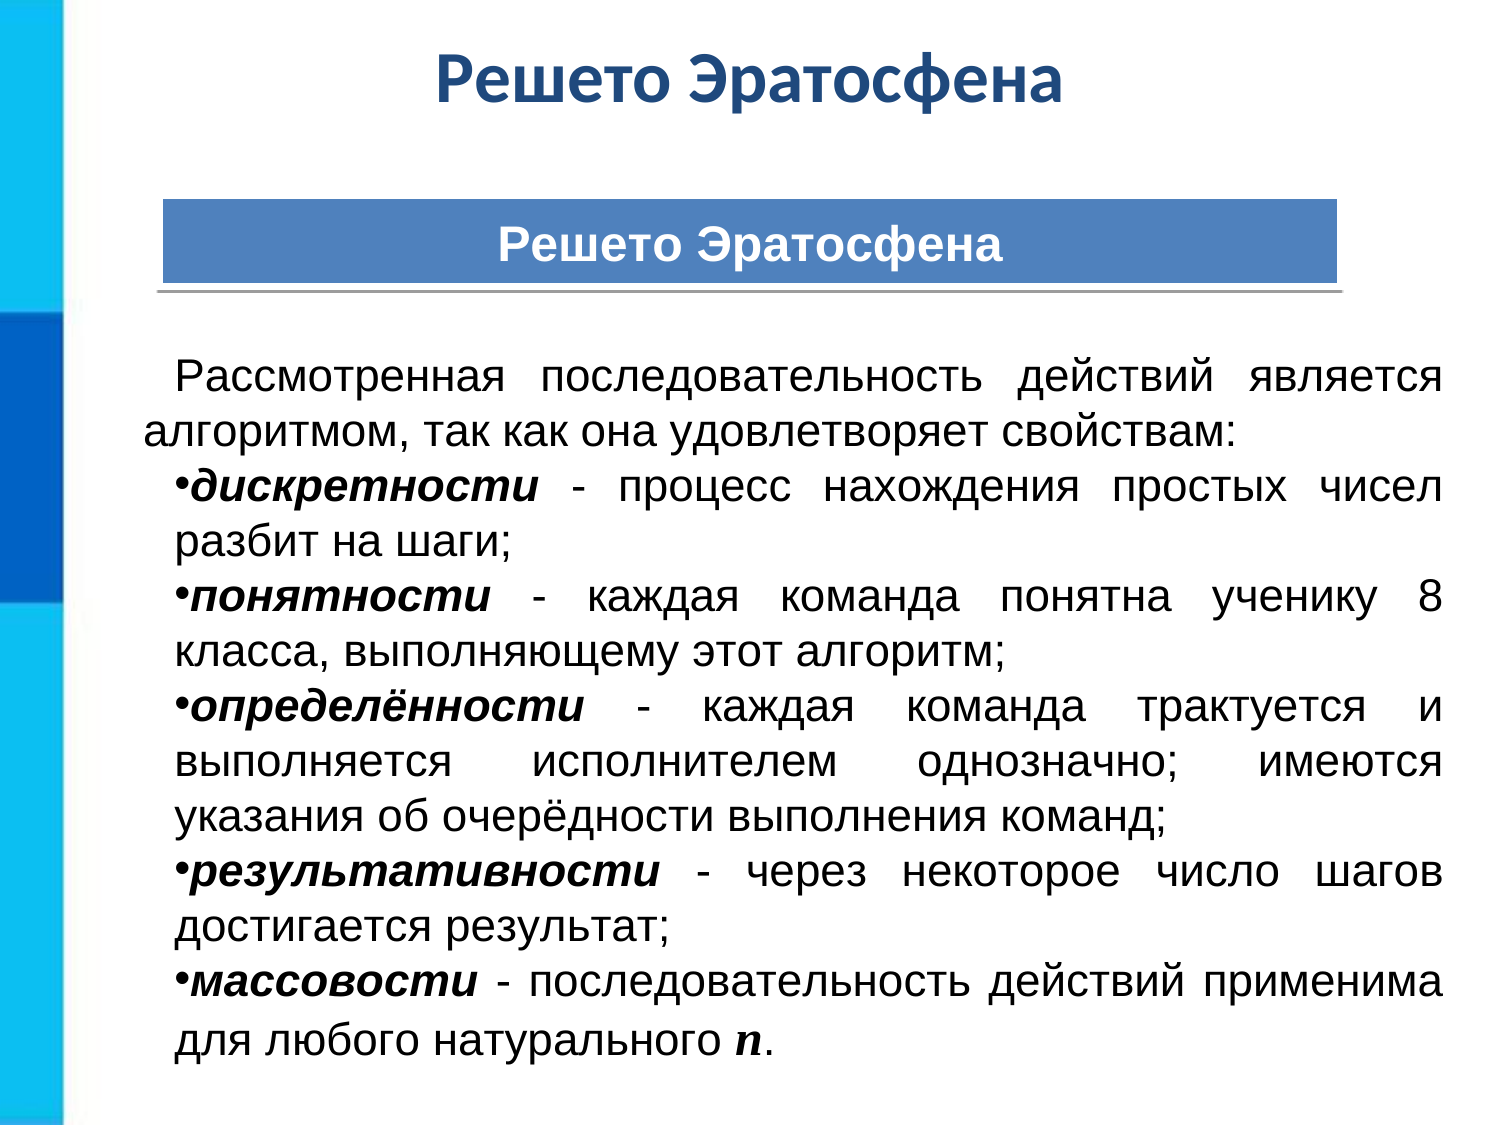

Решето Эратосфена
Решето Эратосфена
Рассмотренная последовательность действий является алгоритмом, так как она удовлетворяет свойствам:
дискретности - процесс нахождения простых чисел разбит на шаги;
понятности - каждая команда понятна ученику 8 класса, выполняющему этот алгоритм;
определённости - каждая команда трактуется и выполняется исполнителем однозначно; имеются указания об очерёдности выполнения команд;
результативности - через некоторое число шагов достигается результат;
массовости - последовательность действий применима для любого натурального n.